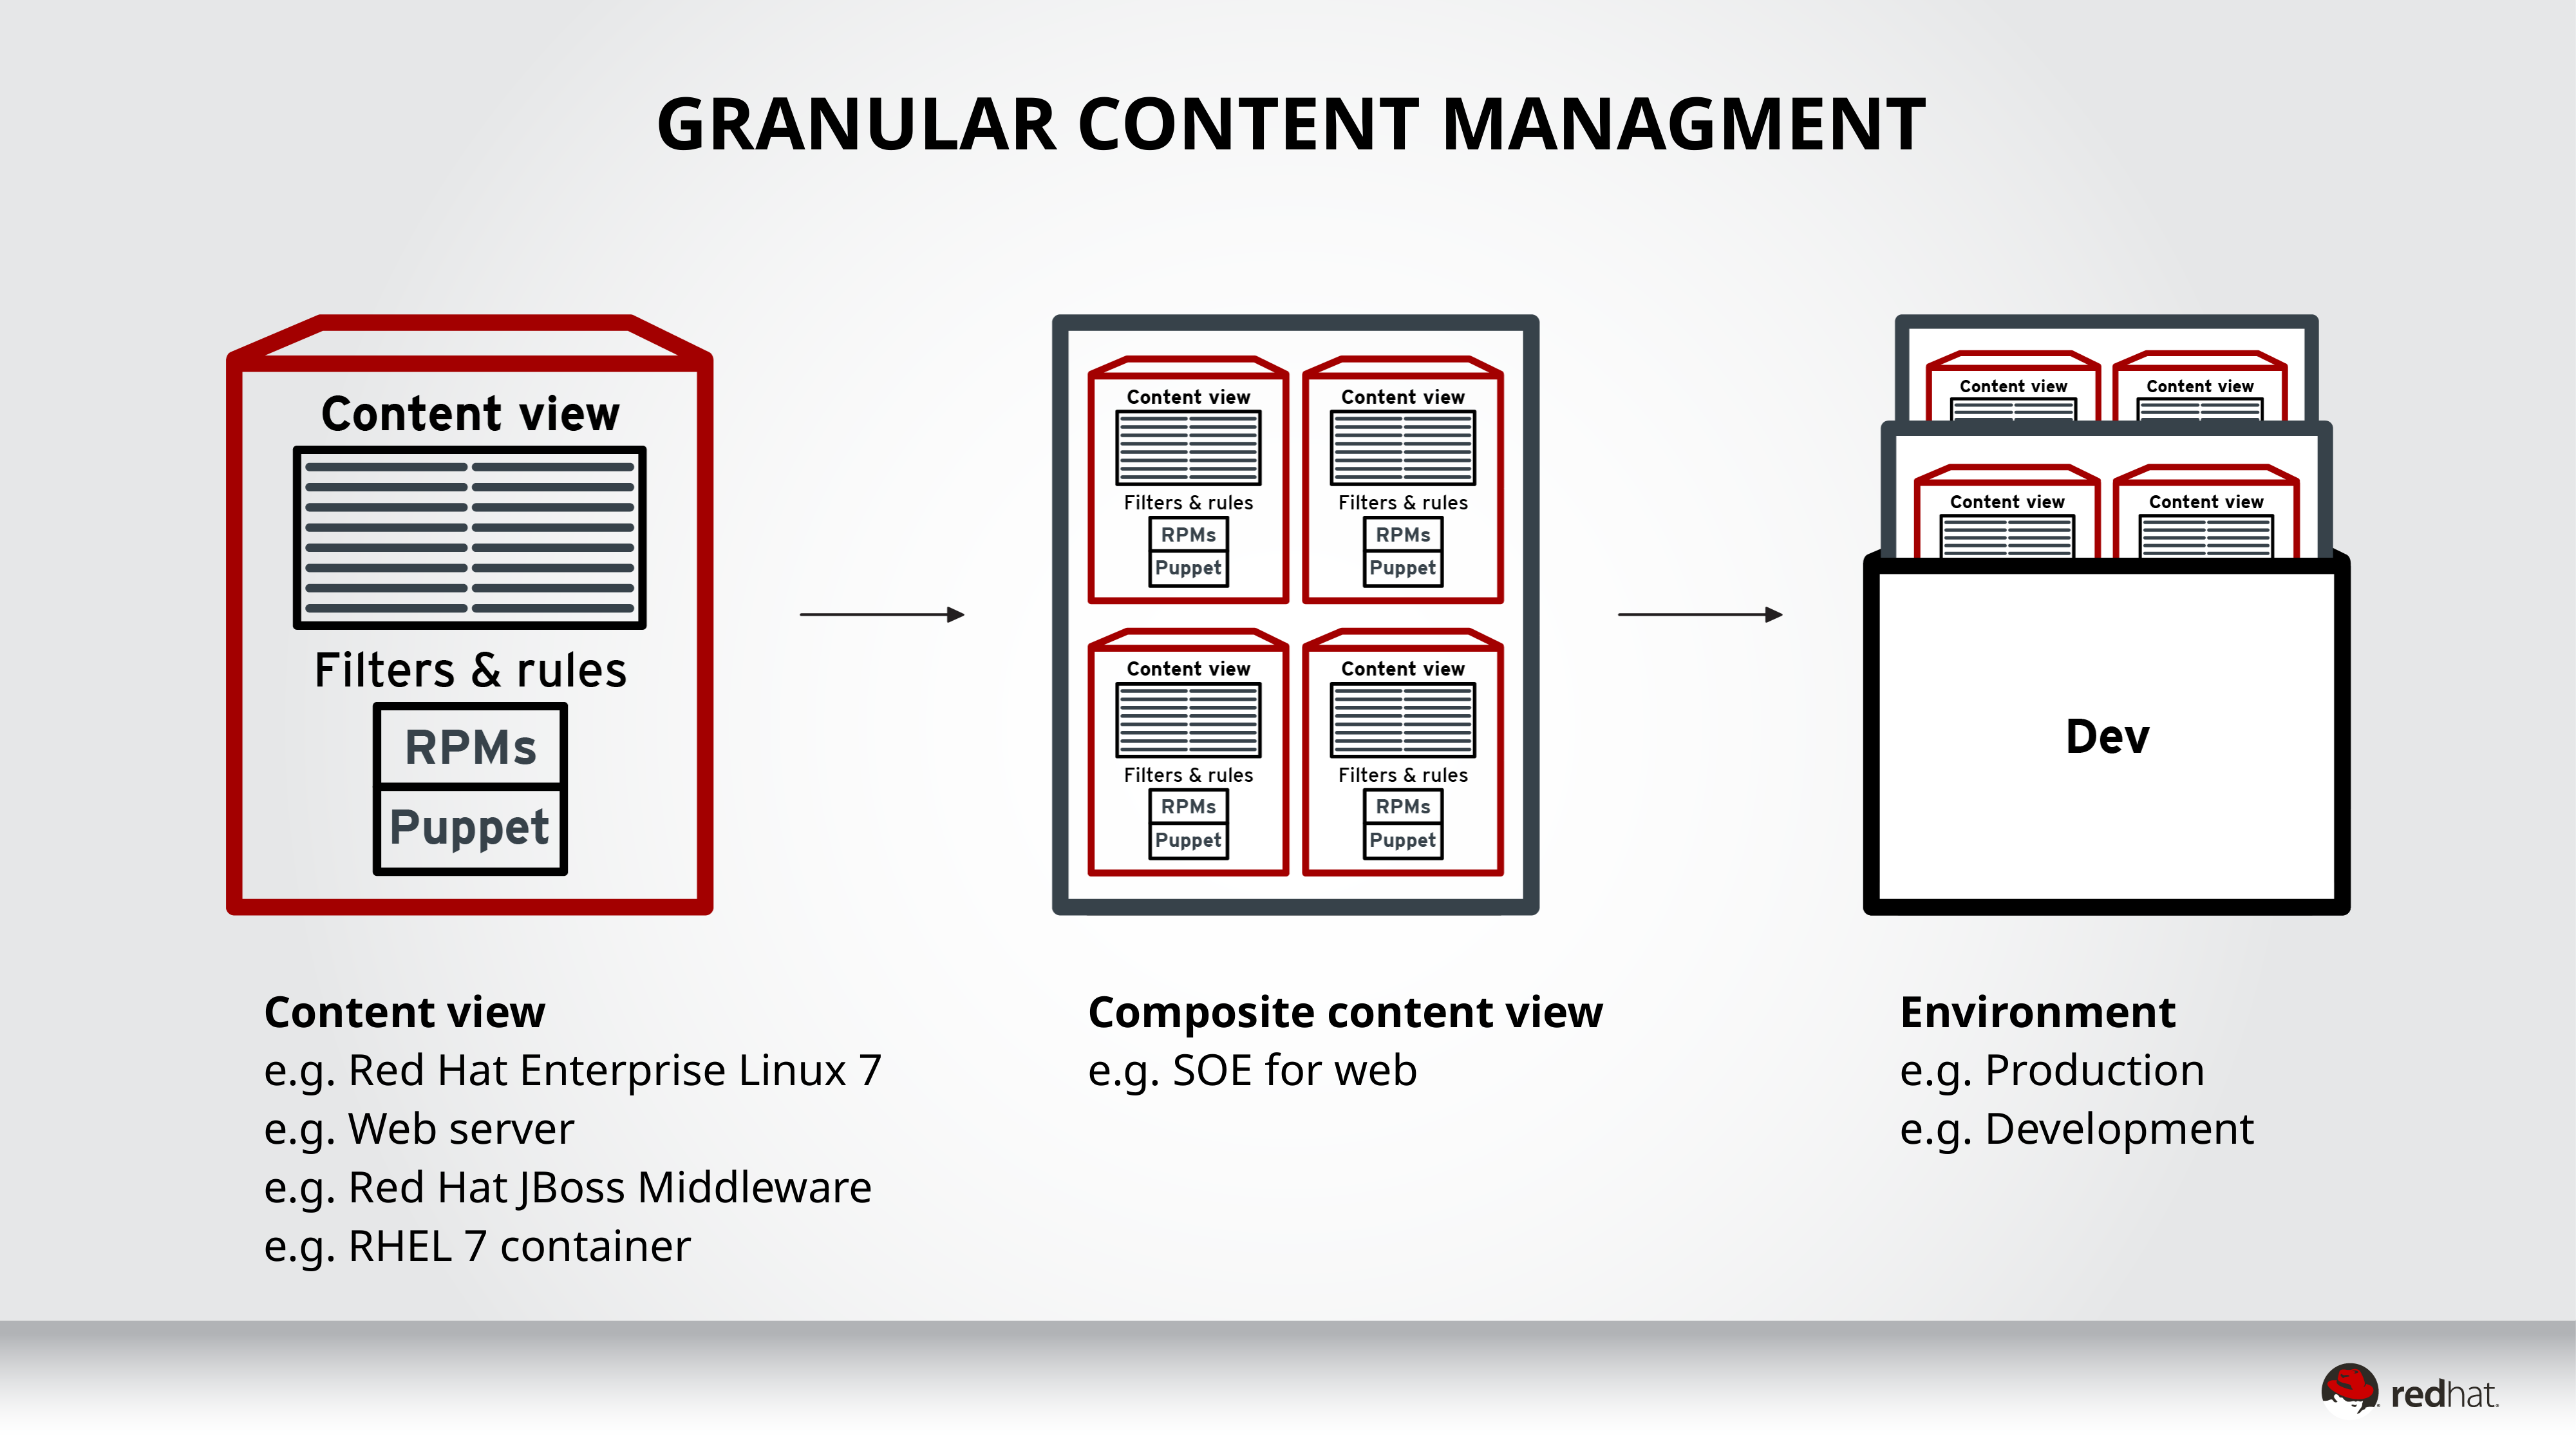

GRANULAR CONTENT MANAGMENT
Content view
e.g. Red Hat Enterprise Linux 7
e.g. Web server
e.g. Red Hat JBoss Middleware
e.g. RHEL 7 container
Composite content view
e.g. SOE for web
Environment
e.g. Production
e.g. Development
21